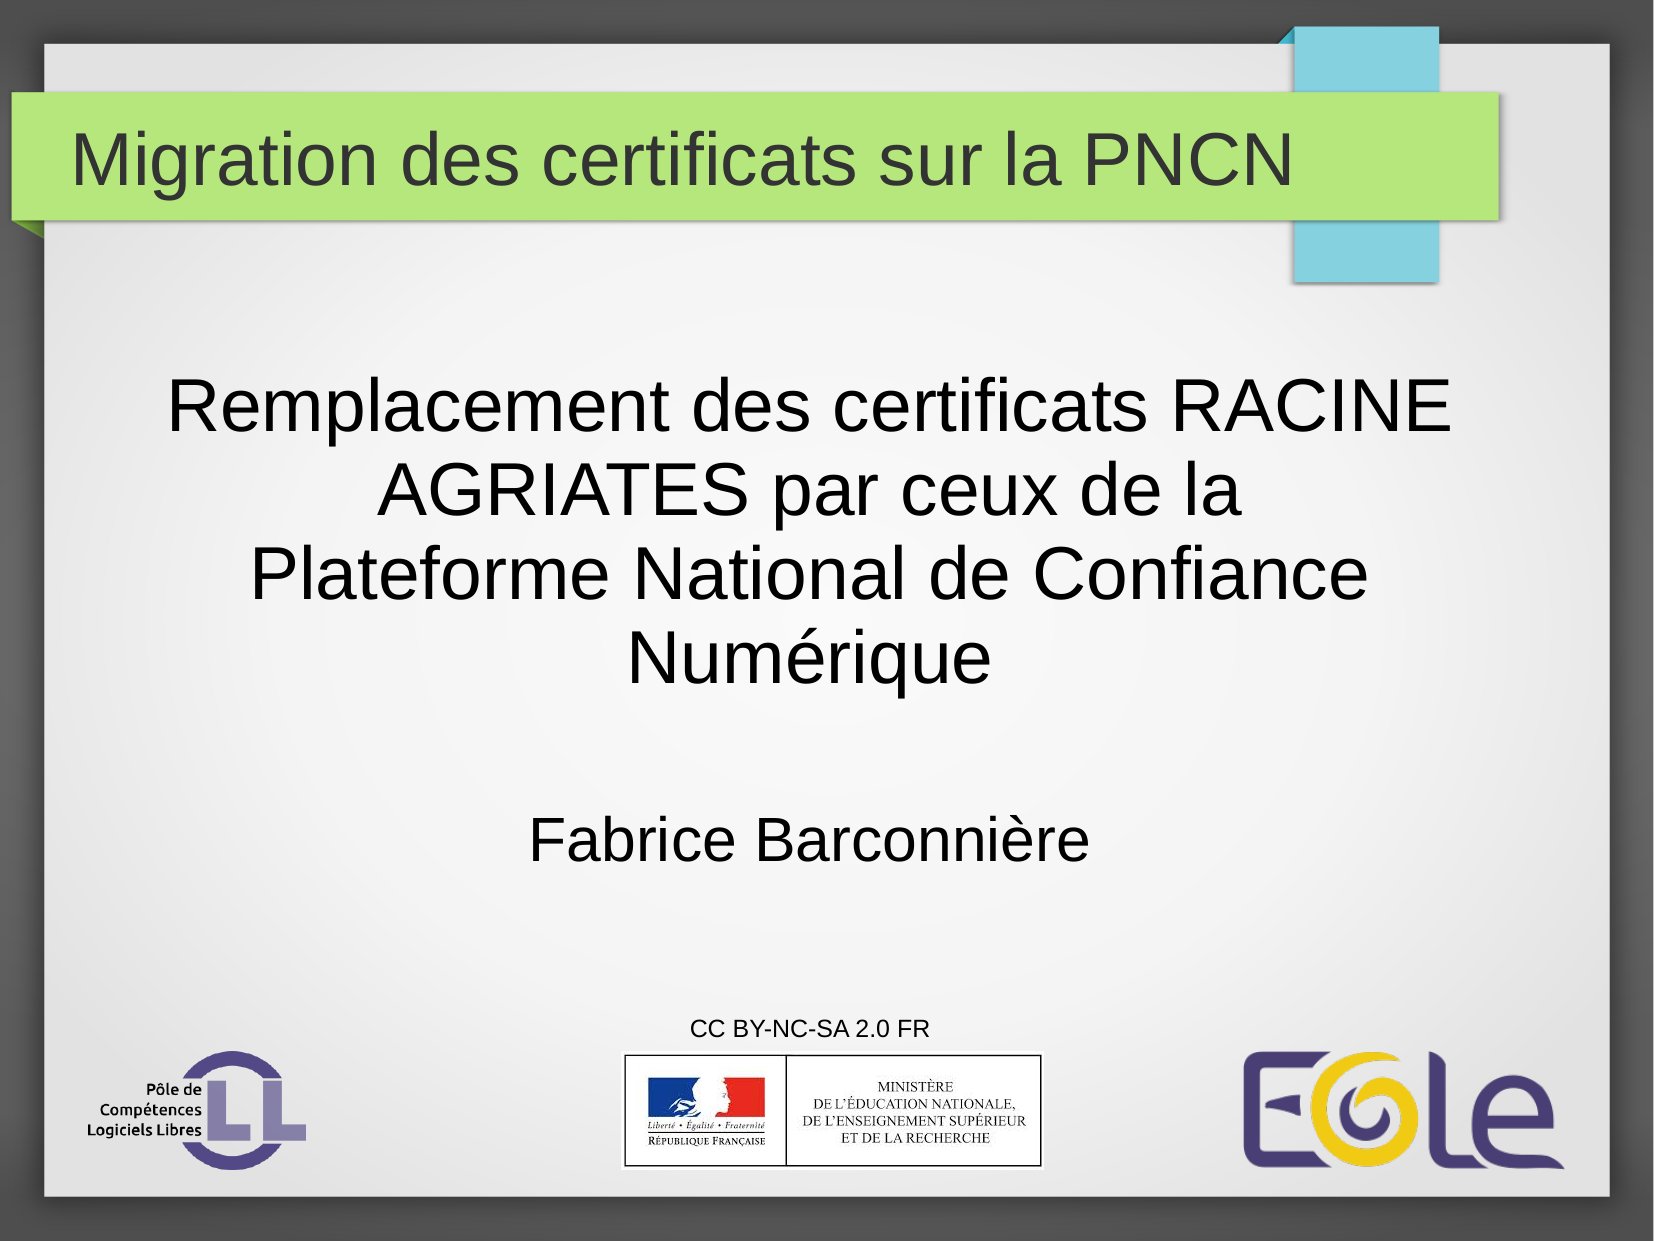

# Migration des certificats sur la PNCN
Remplacement des certificats RACINE AGRIATES par ceux de la
Plateforme National de Confiance Numérique
Fabrice Barconnière
CC BY-NC-SA 2.0 FR